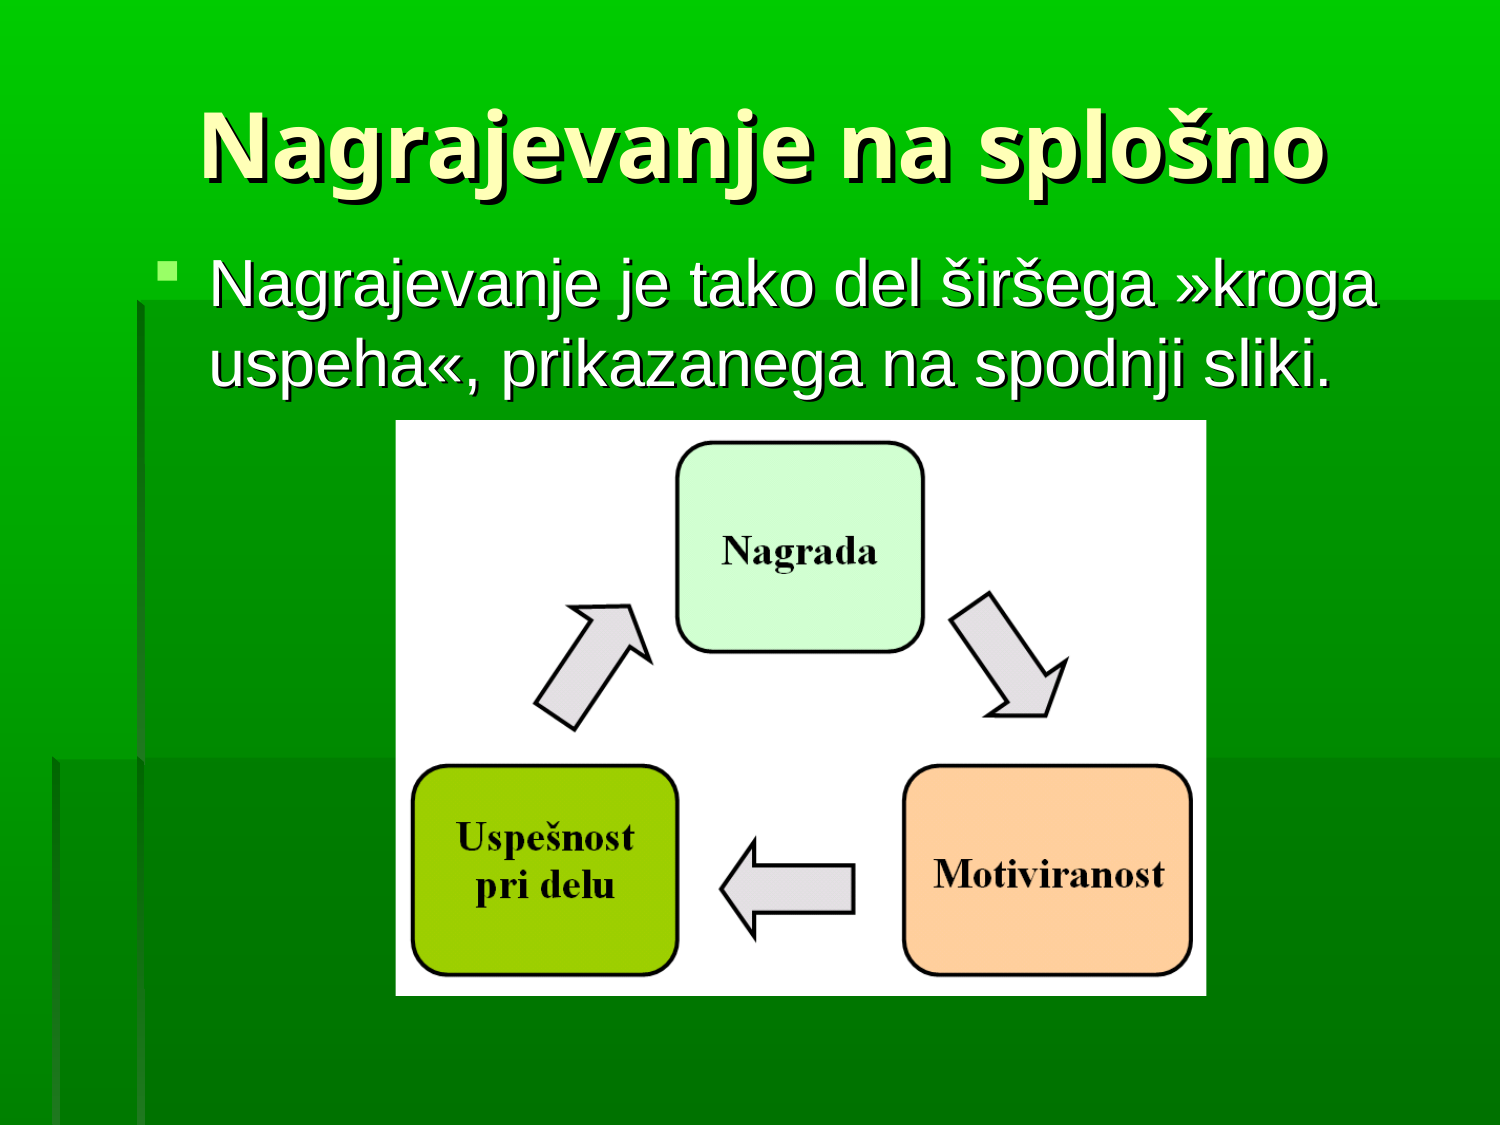

# Nagrajevanje na splošno
Nagrajevanje je tako del širšega »kroga uspeha«, prikazanega na spodnji sliki.